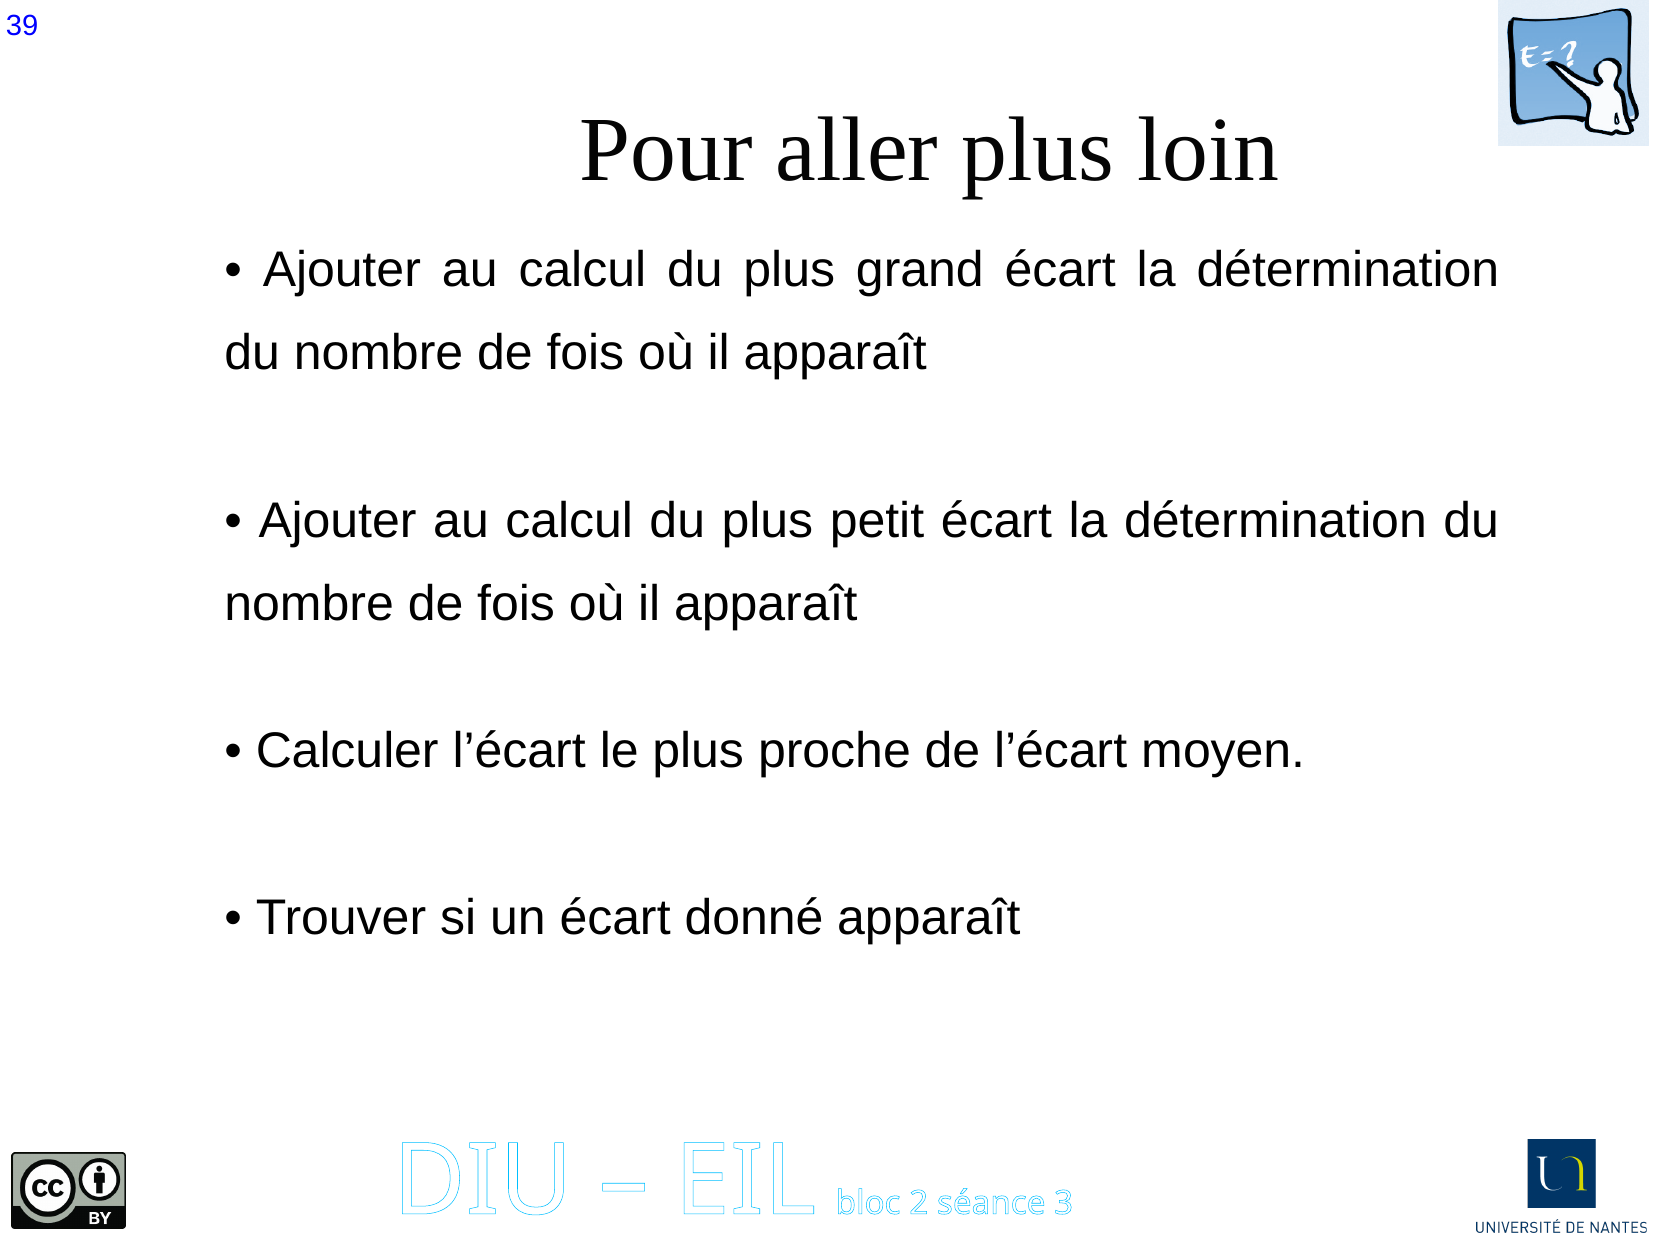

39
# Pour aller plus loin
• Ajouter au calcul du plus grand écart la détermination du nombre de fois où il apparaît
• Ajouter au calcul du plus petit écart la détermination du nombre de fois où il apparaît
• Calculer l’écart le plus proche de l’écart moyen.
• Trouver si un écart donné apparaît